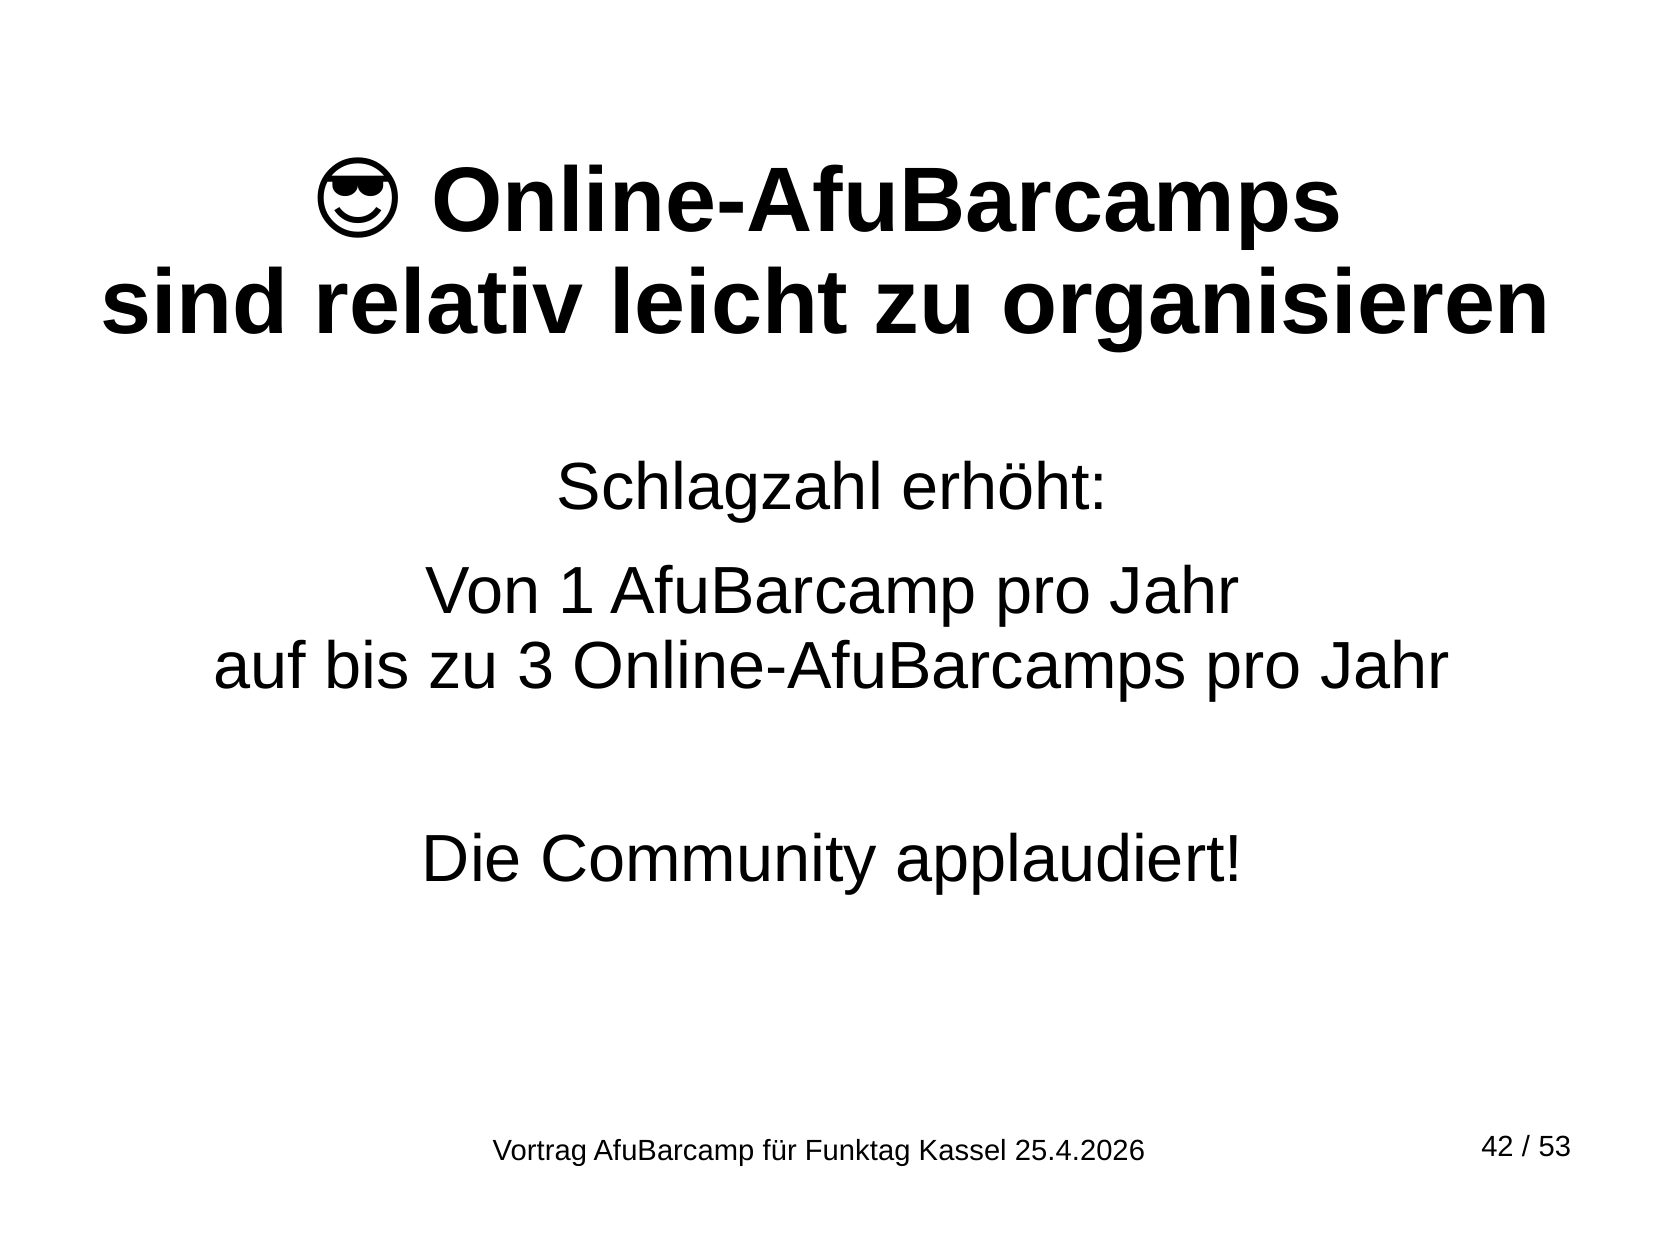

# 😎 Online-AfuBarcamps sind relativ leicht zu organisieren
Schlagzahl erhöht:
Von 1 AfuBarcamp pro Jahr
auf bis zu 3 Online-AfuBarcamps pro Jahr
Die Community applaudiert!